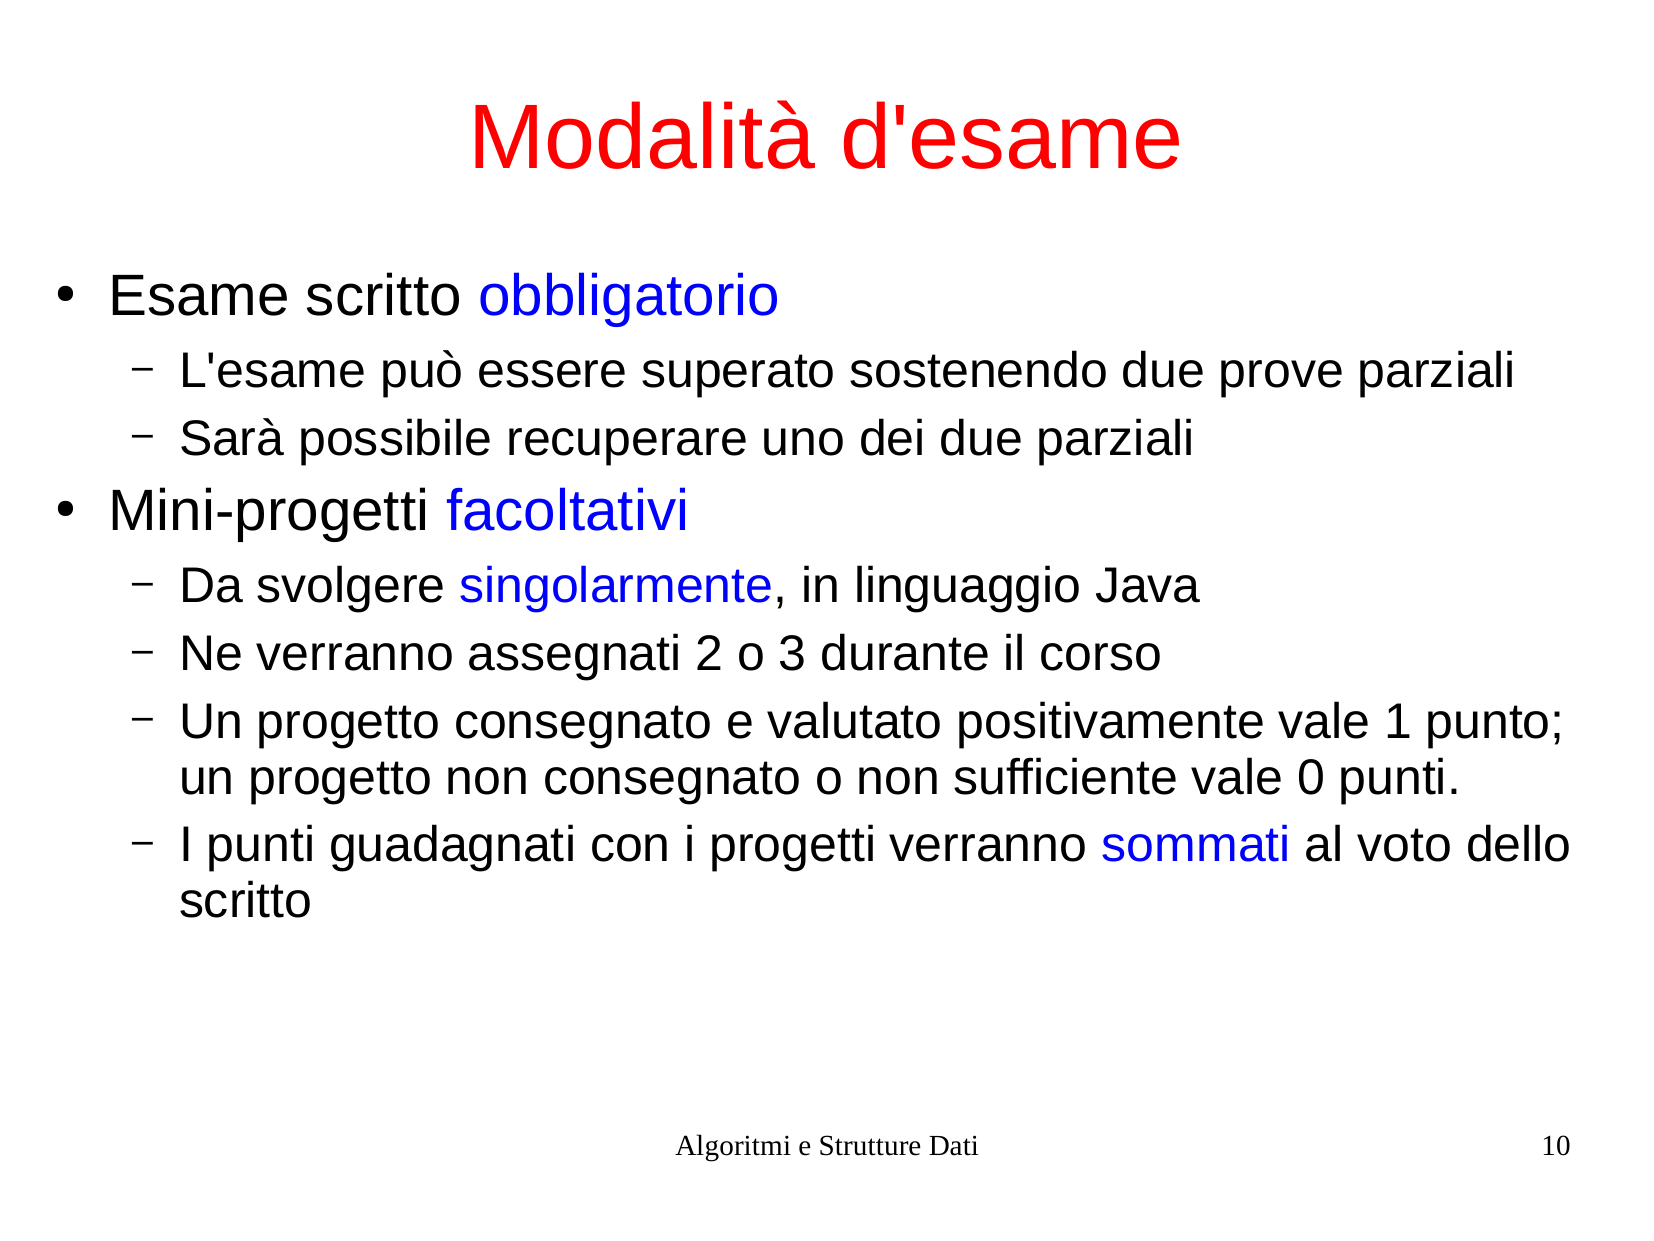

# Modalità d'esame
Esame scritto obbligatorio
L'esame può essere superato sostenendo due prove parziali
Sarà possibile recuperare uno dei due parziali
Mini-progetti facoltativi
Da svolgere singolarmente, in linguaggio Java
Ne verranno assegnati 2 o 3 durante il corso
Un progetto consegnato e valutato positivamente vale 1 punto; un progetto non consegnato o non sufficiente vale 0 punti.
I punti guadagnati con i progetti verranno sommati al voto dello scritto
Algoritmi e Strutture Dati
10